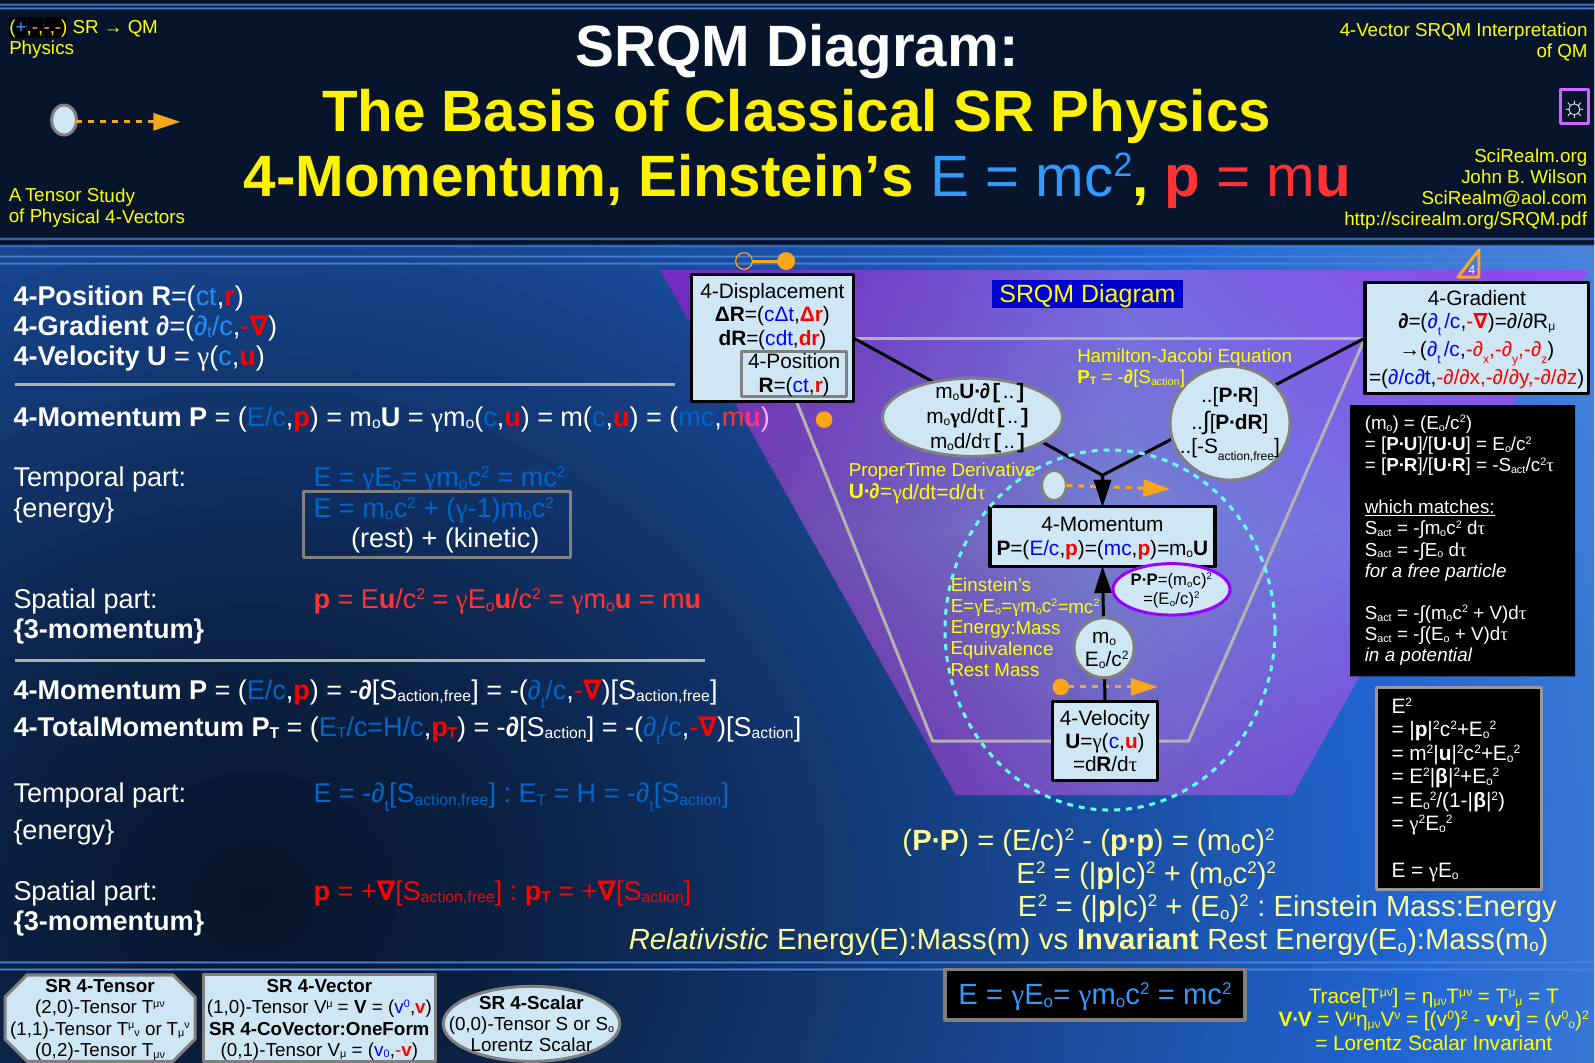

(+,-,-,-) SR → QM
Physics
A Tensor Study
of Physical 4-Vectors
# SRQM Diagram: The Basis of Classical SR Physics 4-Momentum, Einstein’s E = mc2, p = mu
4-Vector SRQM Interpretation
of QM
SciRealm.org
John B. Wilson
SciRealm@aol.com
http://scirealm.org/SRQM.pdf
☼
4
 SRQM Diagram
4-Position R=(ct,r)
4-Gradient ∂=(∂t/c,-∇)
4-Velocity U = γ(c,u)
4-Momentum P = (E/c,p) = moU = γmo(c,u) = m(c,u) = (mc,mu)
Temporal part:		E = γEo= γmoc2 = mc2
{energy}			E = moc2 + (γ-1)moc2
			 	 (rest) + (kinetic)
Spatial part: 		p = Eu/c2 = γEou/c2 = γmou = mu
{3-momentum}
4-Momentum P = (E/c,p) = -∂[Saction,free] = -(∂t/c,-∇)[Saction,free]
4-TotalMomentum PT = (ET/c=H/c,pT) = -∂[Saction] = -(∂t/c,-∇)[Saction]
Temporal part:		E = -∂t[Saction,free] : ET = H = -∂t[Saction]
{energy}
Spatial part: 		p = +∇[Saction,free] : pT = +∇[Saction]
{3-momentum}
4-Displacement
ΔR=(cΔt,Δr)
dR=(cdt,dr)
4-Gradient
∂=(∂t /c,-∇)=∂/∂Rμ
→(∂t /c,-∂x,-∂y,-∂z)
=(∂/c∂t,-∂/∂x,-∂/∂y,-∂/∂z)
Hamilton-Jacobi Equation
PT = -∂[Saction]
4-Position
R=(ct,r)
..[P∙R]
..∫[P∙dR]
..[-Saction,free]
 moU∙∂[..]
 moγd/dt[..]
 mod/dτ[..]
(mo) = (Eo/c2)
= [P∙U]/[U∙U] = Eo/c2
= [P∙R]/[U∙R] = -Sact/c2τ
which matches:
Sact = -∫moc2 dτ
Sact = -∫Eo dτ
for a free particle
Sact = -∫(moc2 + V)dτ
Sact = -∫(Eo + V)dτ
in a potential
ProperTime Derivative
U∙∂=γd/dt=d/dτ
4-Momentum
P=(E/c,p)=(mc,p)=moU
P∙P=(moc)2
=(Eo/c)2
Einstein’s
E=γEo=γmoc2=mc2
Energy:Mass
Equivalence
Rest Mass
mo
 Eo/c2
E2
= |p|2c2+Eo2
= m2|u|2c2+Eo2
= E2|β|2+Eo2
= Eo2/(1-|β|2)
= γ2Eo2
E = γEo
4-Velocity
U=γ(c,u)
=dR/dτ
(P∙P) = (E/c)2 - (p∙p) = (moc)2
 E2 = (|p|c)2 + (moc2)2
			 E2 = (|p|c)2 + (Eo)2 : Einstein Mass:Energy
Relativistic Energy(E):Mass(m) vs Invariant Rest Energy(Eo):Mass(mo)
E = γEo= γmoc2 = mc2
SR 4-Tensor
(2,0)-Tensor Tμν
(1,1)-Tensor Tμν or Tμν
(0,2)-Tensor Tμν
SR 4-Vector
(1,0)-Tensor Vμ = V = (v0,v)
SR 4-CoVector:OneForm
(0,1)-Tensor Vμ = (v0,-v)
Trace[Tμν] = ημνTμν = Tμμ = T
V∙V = VμημνVν = [(v0)2 - v∙v] = (v0o)2
= Lorentz Scalar Invariant
SR 4-Scalar
(0,0)-Tensor S or So
Lorentz Scalar